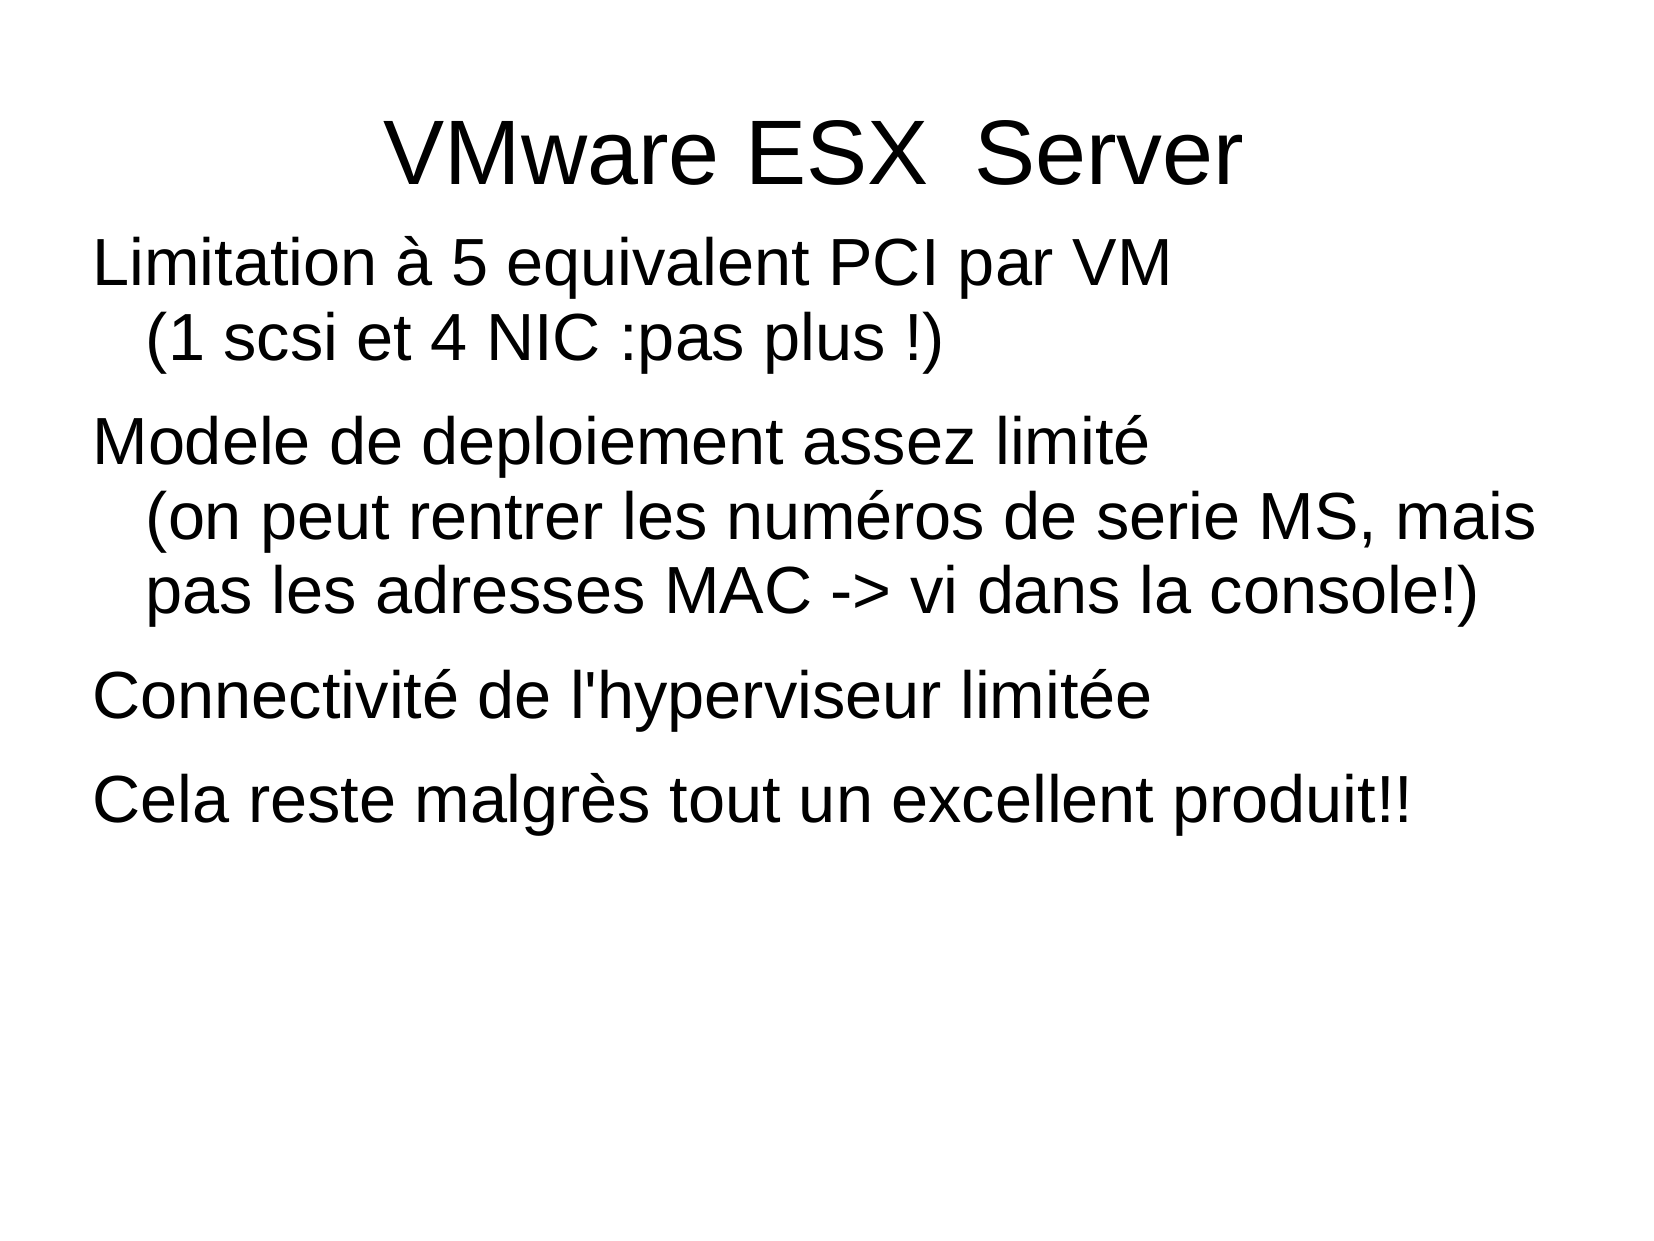

# VMware ESX 	Server
Limitation à 5 equivalent PCI par VM
(1 scsi et 4 NIC :pas plus !)
Modele de deploiement assez limité
(on peut rentrer les numéros de serie MS, mais pas les adresses MAC -> vi dans la console!)
Connectivité de l'hyperviseur limitée
Cela reste malgrès tout un excellent produit!!